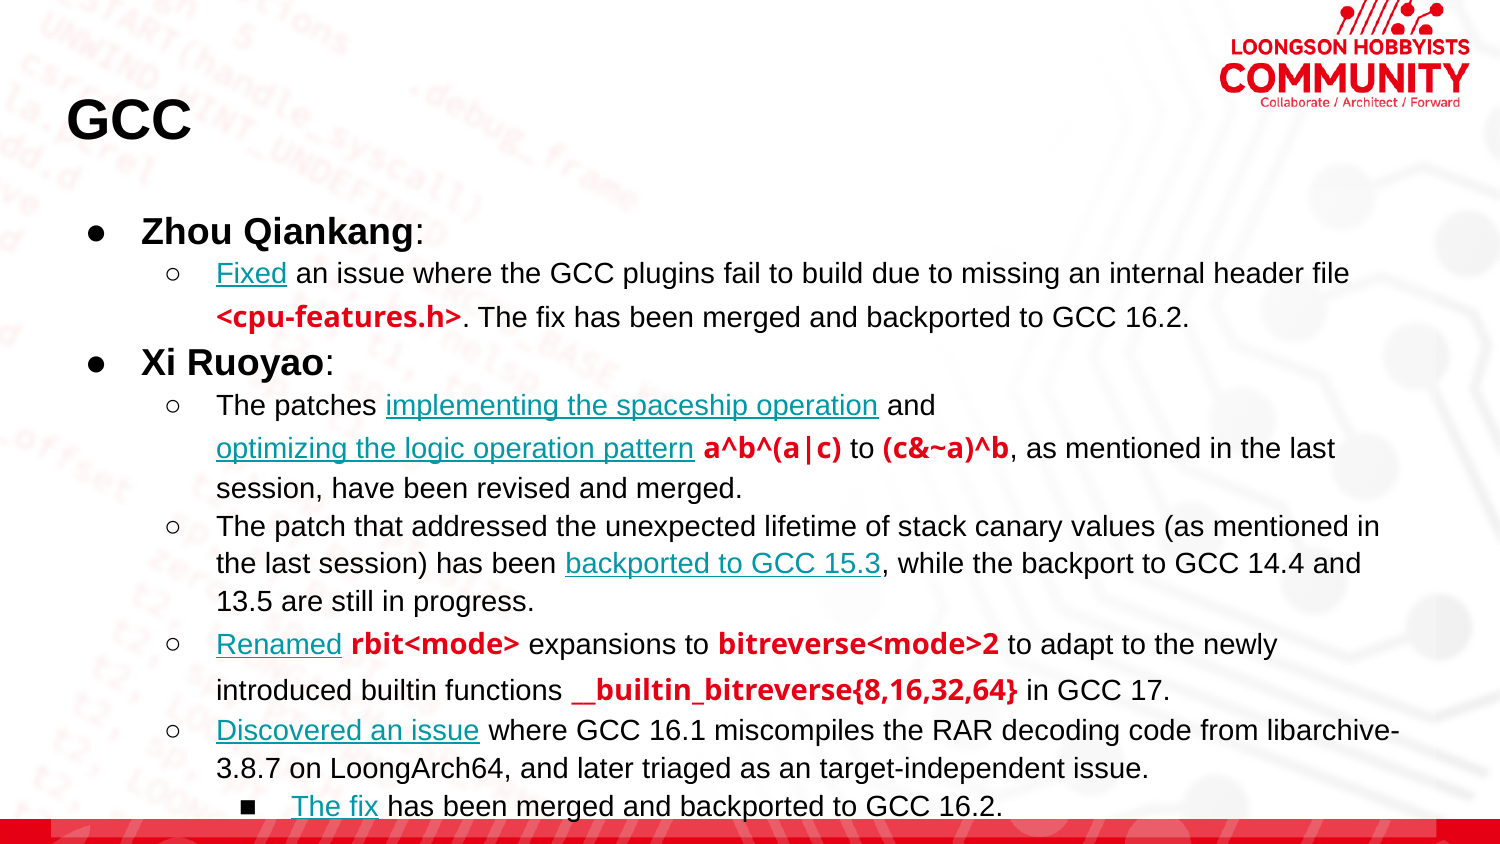

# GCC
Zhou Qiankang:
Fixed an issue where the GCC plugins fail to build due to missing an internal header file <cpu-features.h>. The fix has been merged and backported to GCC 16.2.
Xi Ruoyao:
The patches implementing the spaceship operation and optimizing the logic operation pattern a^b^(a|c) to (c&~a)^b, as mentioned in the last session, have been revised and merged.
The patch that addressed the unexpected lifetime of stack canary values (as mentioned in the last session) has been backported to GCC 15.3, while the backport to GCC 14.4 and 13.5 are still in progress.
Renamed rbit<mode> expansions to bitreverse<mode>2 to adapt to the newly introduced builtin functions __builtin_bitreverse{8,16,32,64} in GCC 17.
Discovered an issue where GCC 16.1 miscompiles the RAR decoding code from libarchive-3.8.7 on LoongArch64, and later triaged as an target-independent issue.
The fix has been merged and backported to GCC 16.2.